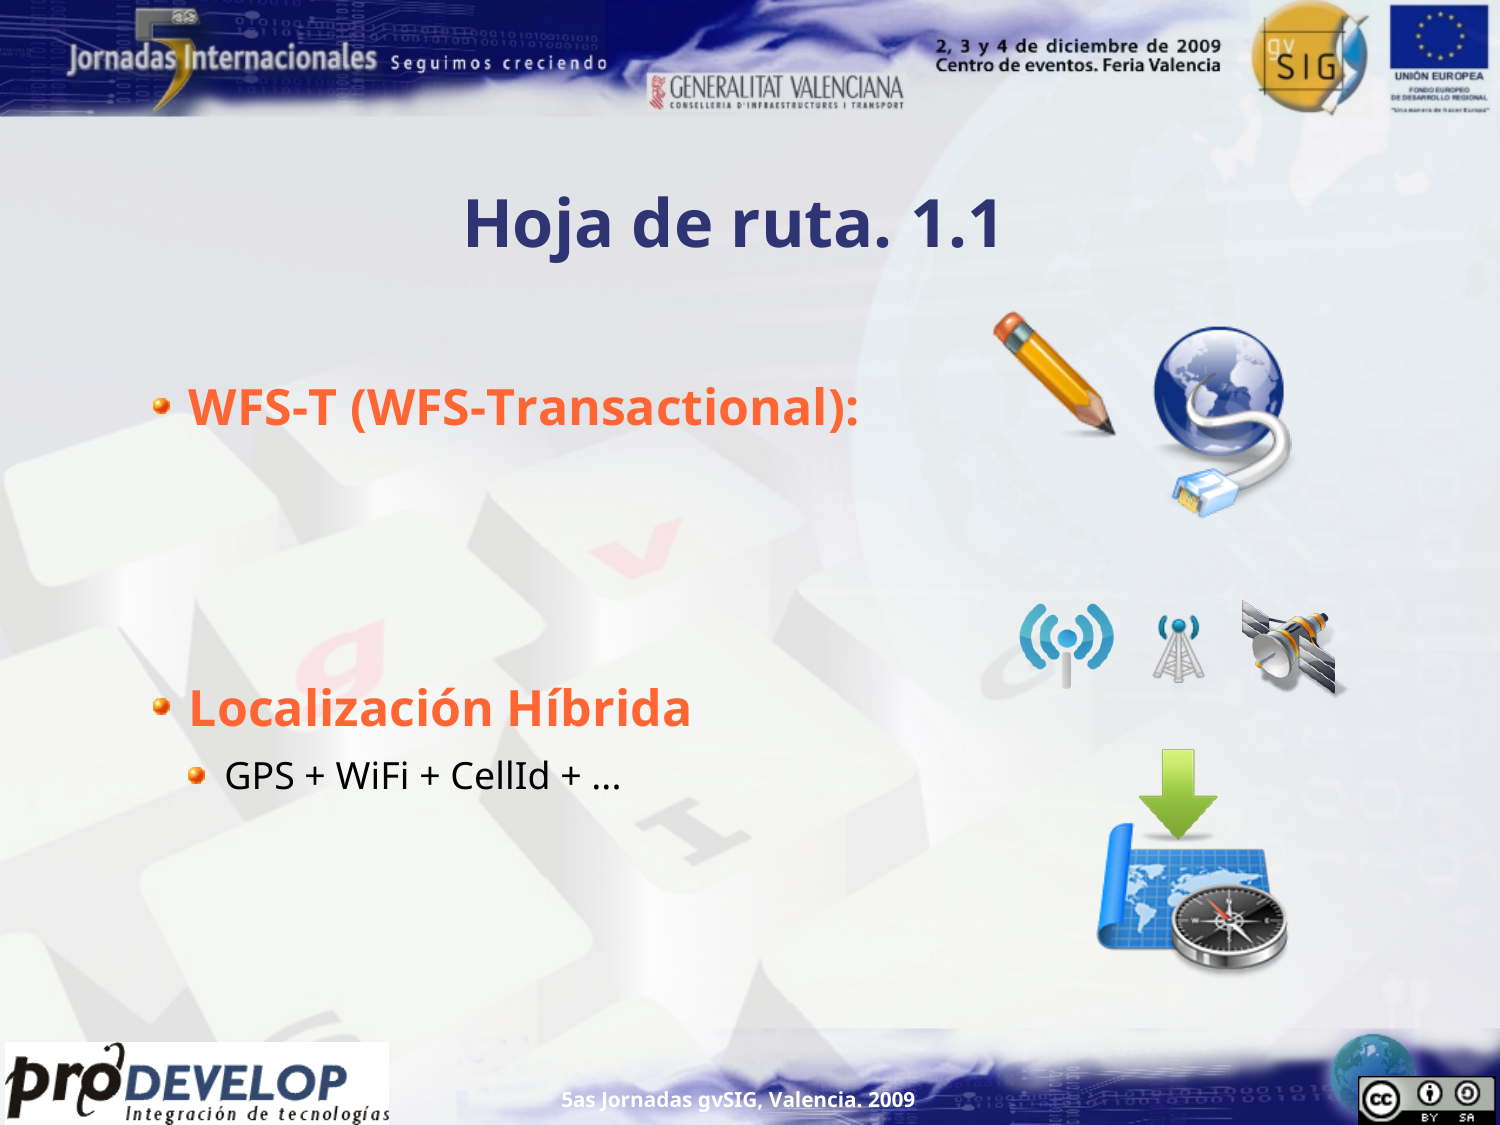

# Hoja de ruta. 1.1
WFS-T (WFS-Transactional):
Localización Híbrida
GPS + WiFi + CellId + ...
25/10/2006
32
Plan Difusión Interna gvSIG v. 2.0